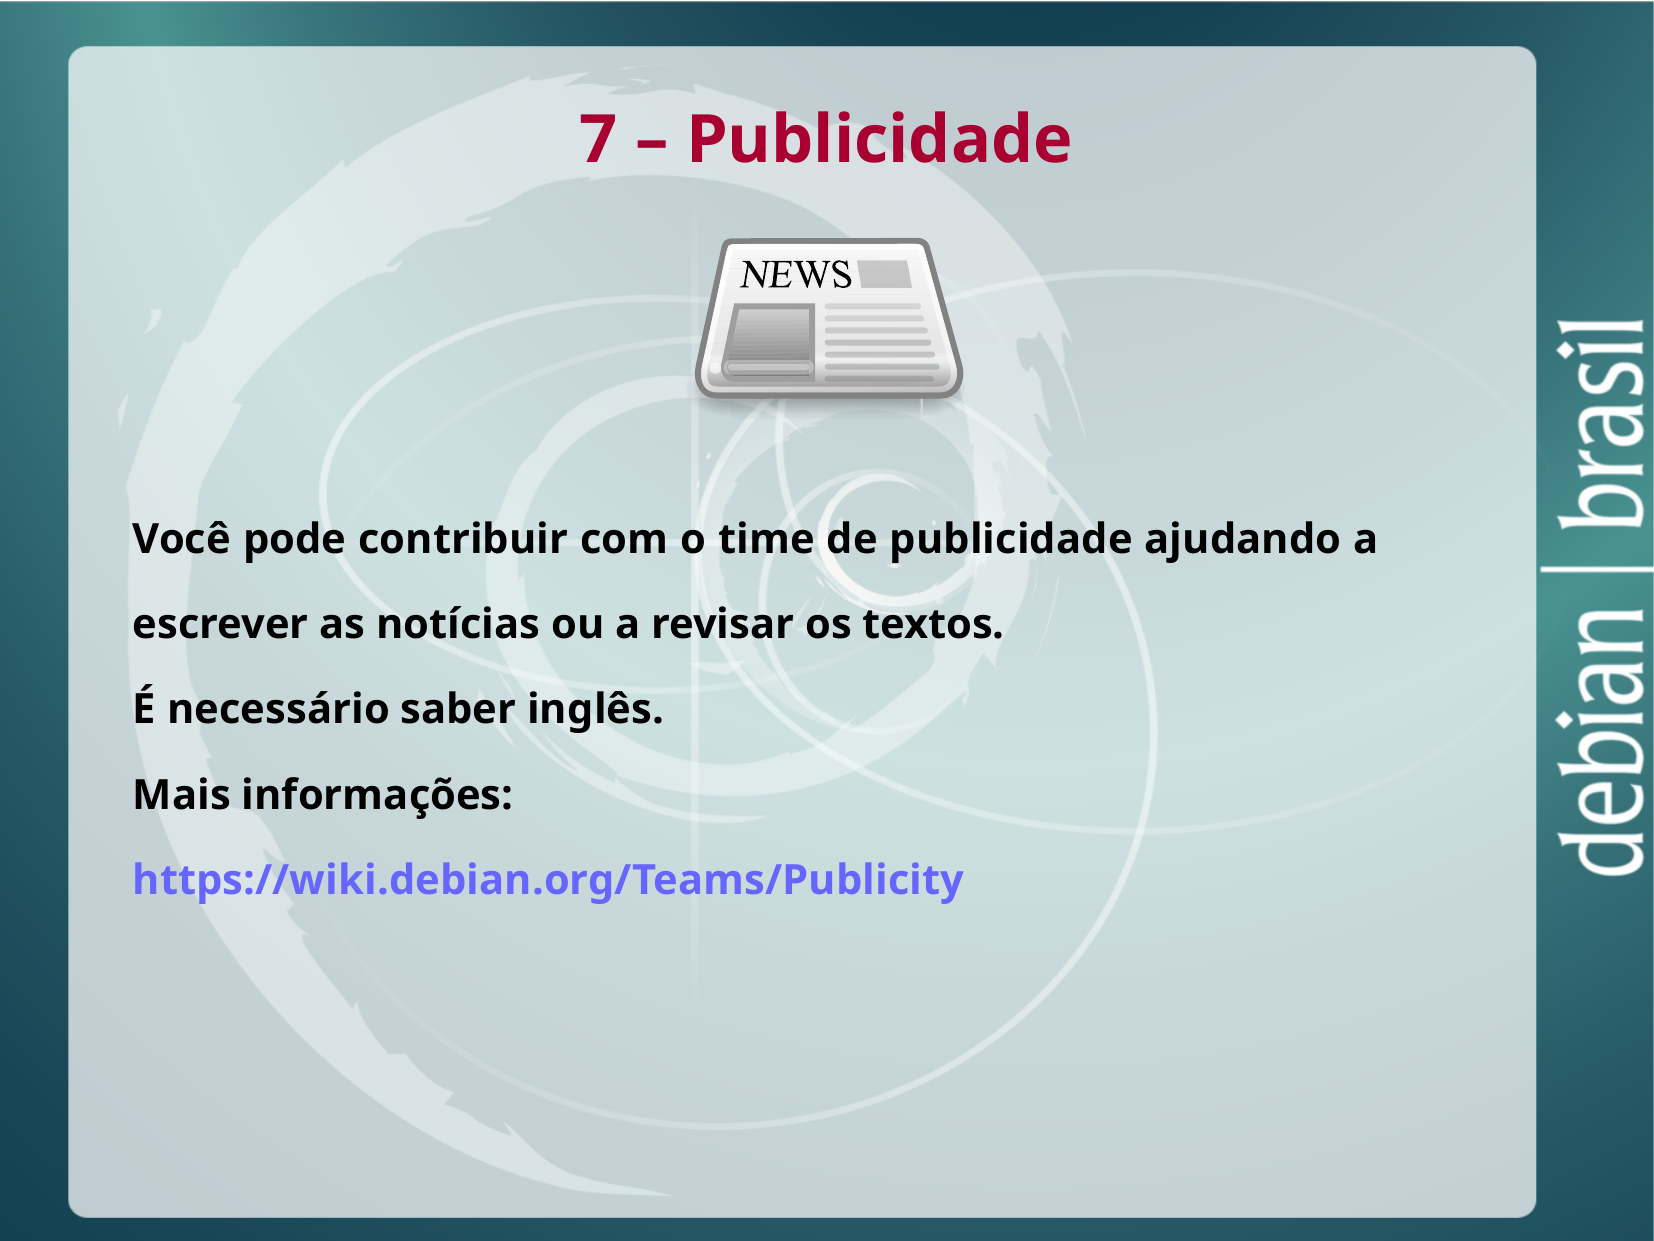

7 – Publicidade
Você pode contribuir com o time de publicidade ajudando a escrever as notícias ou a revisar os textos.
É necessário saber inglês.
Mais informações:
https://wiki.debian.org/Teams/Publicity